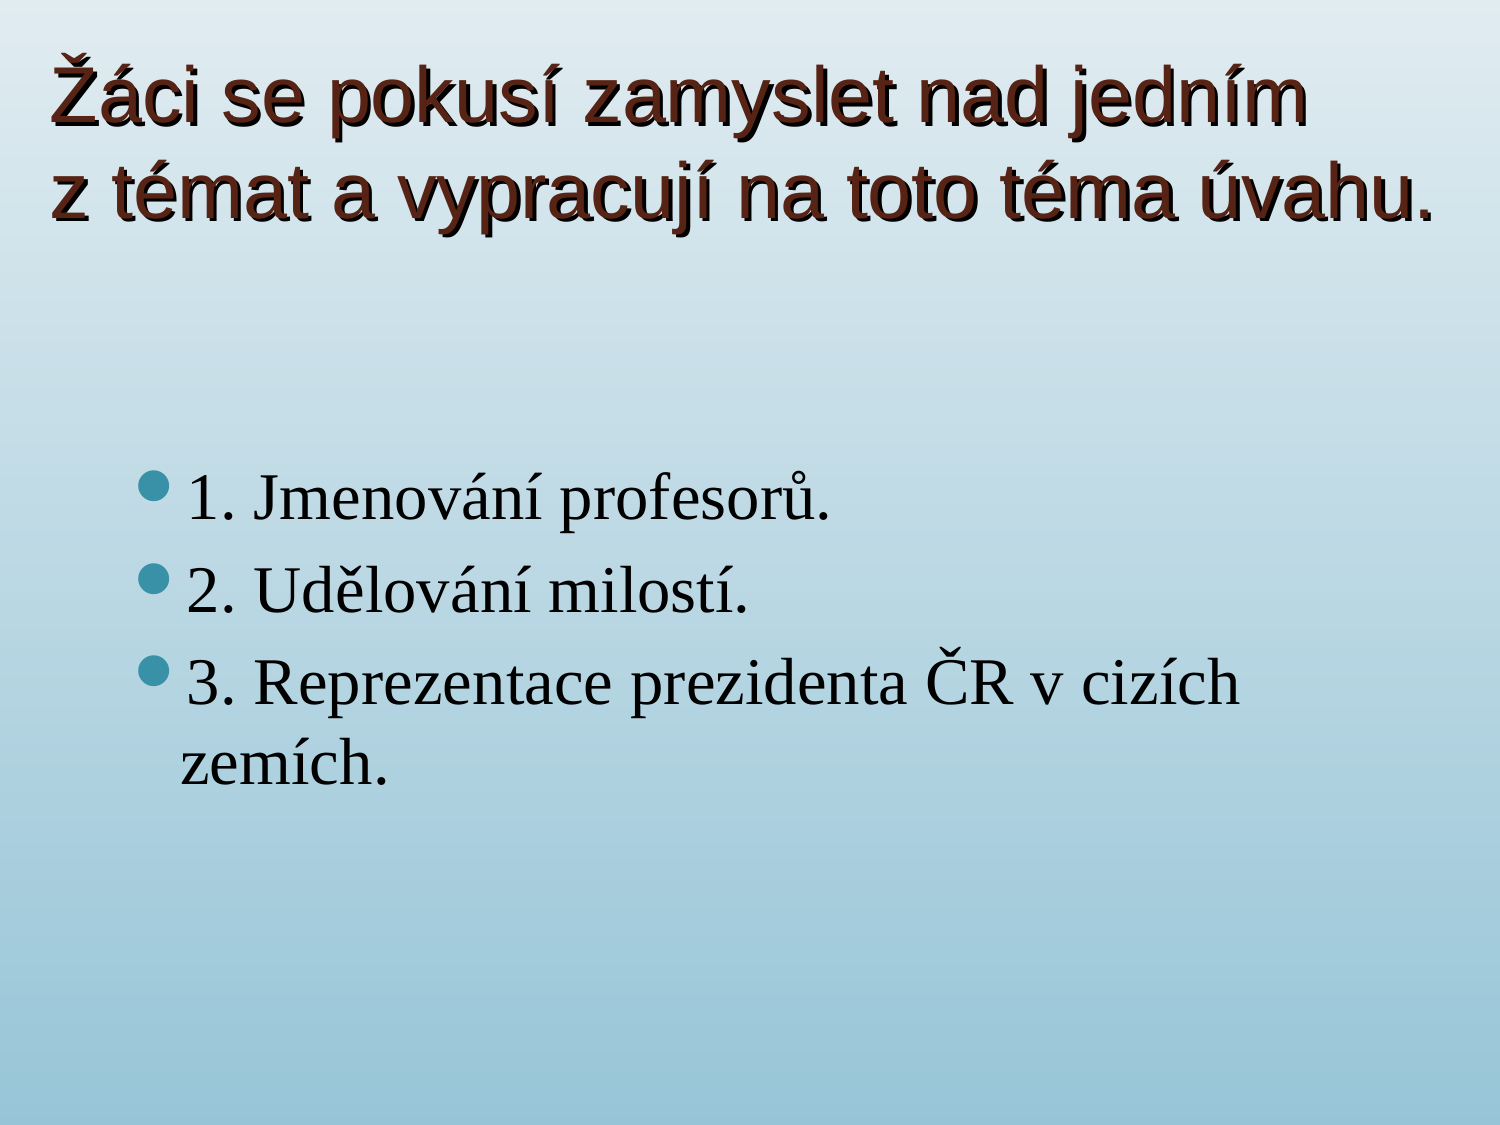

# Žáci se pokusí zamyslet nad jedním z témat a vypracují na toto téma úvahu.
1. Jmenování profesorů.
2. Udělování milostí.
3. Reprezentace prezidenta ČR v cizích zemích.